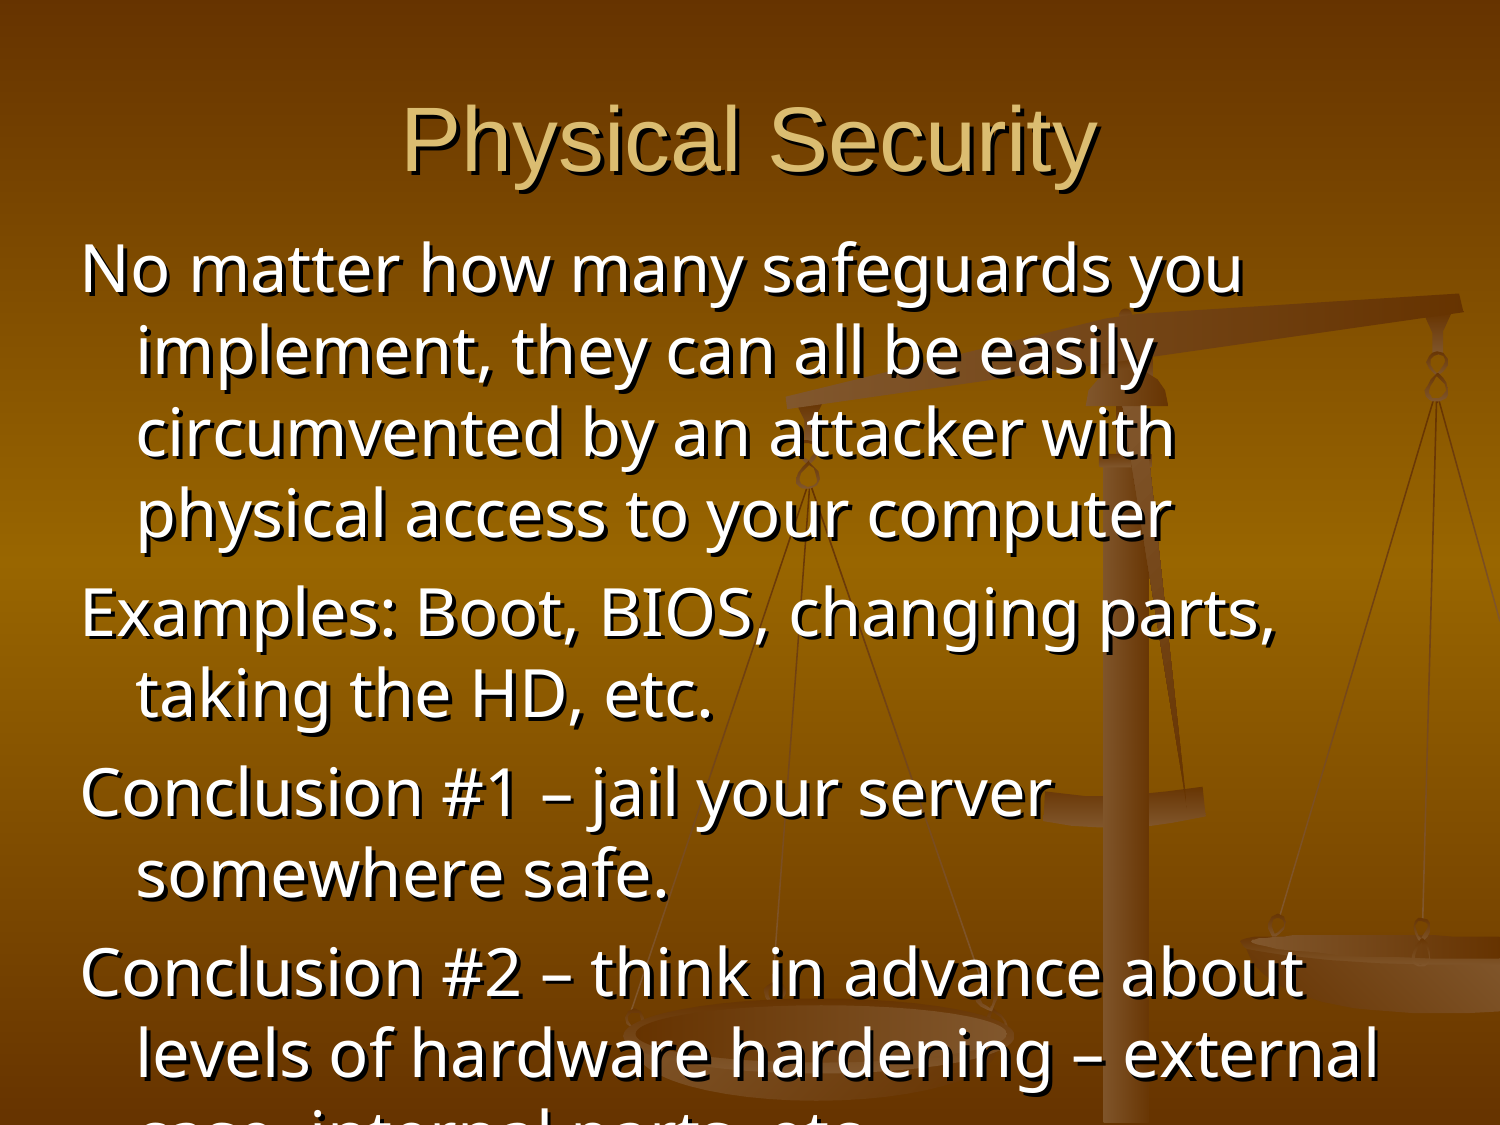

# Physical Security
No matter how many safeguards you implement, they can all be easily circumvented by an attacker with physical access to your computer
Examples: Boot, BIOS, changing parts, taking the HD, etc.
Conclusion #1 – jail your server somewhere safe.
Conclusion #2 – think in advance about levels of hardware hardening – external case, internal parts, etc.